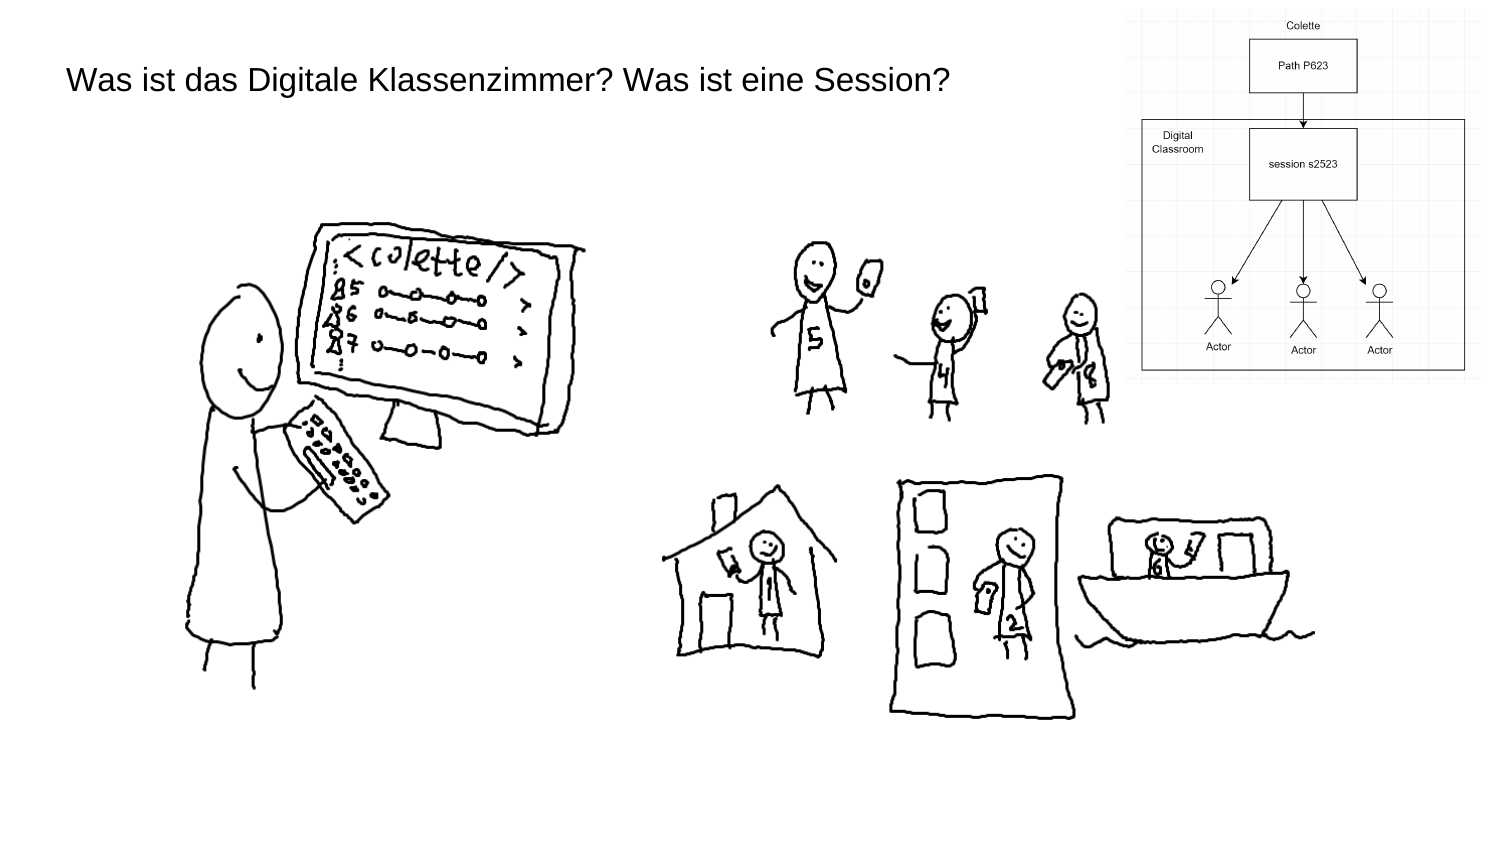

# Was ist das Digitale Klassenzimmer? Was ist eine Session?